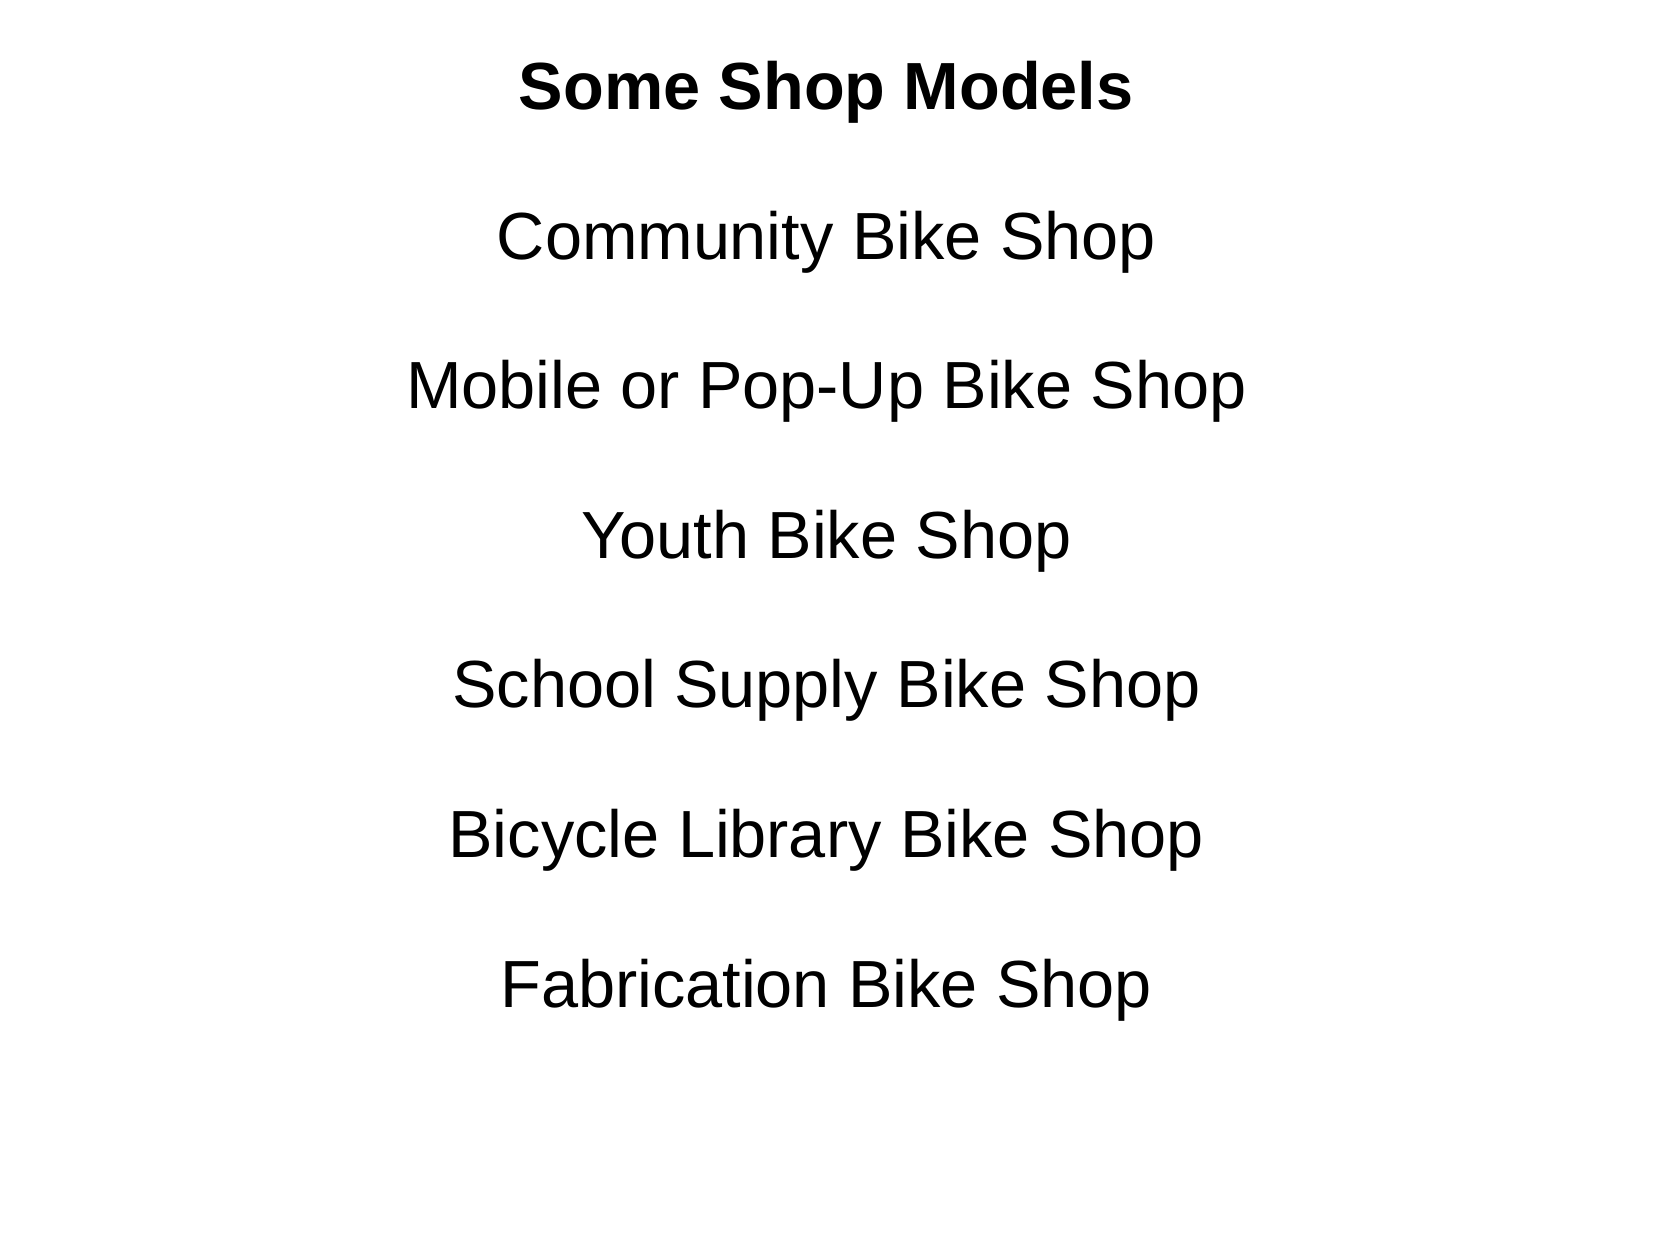

# Some Shop Models
Community Bike Shop
Mobile or Pop-Up Bike Shop
Youth Bike Shop
School Supply Bike Shop
Bicycle Library Bike Shop
Fabrication Bike Shop